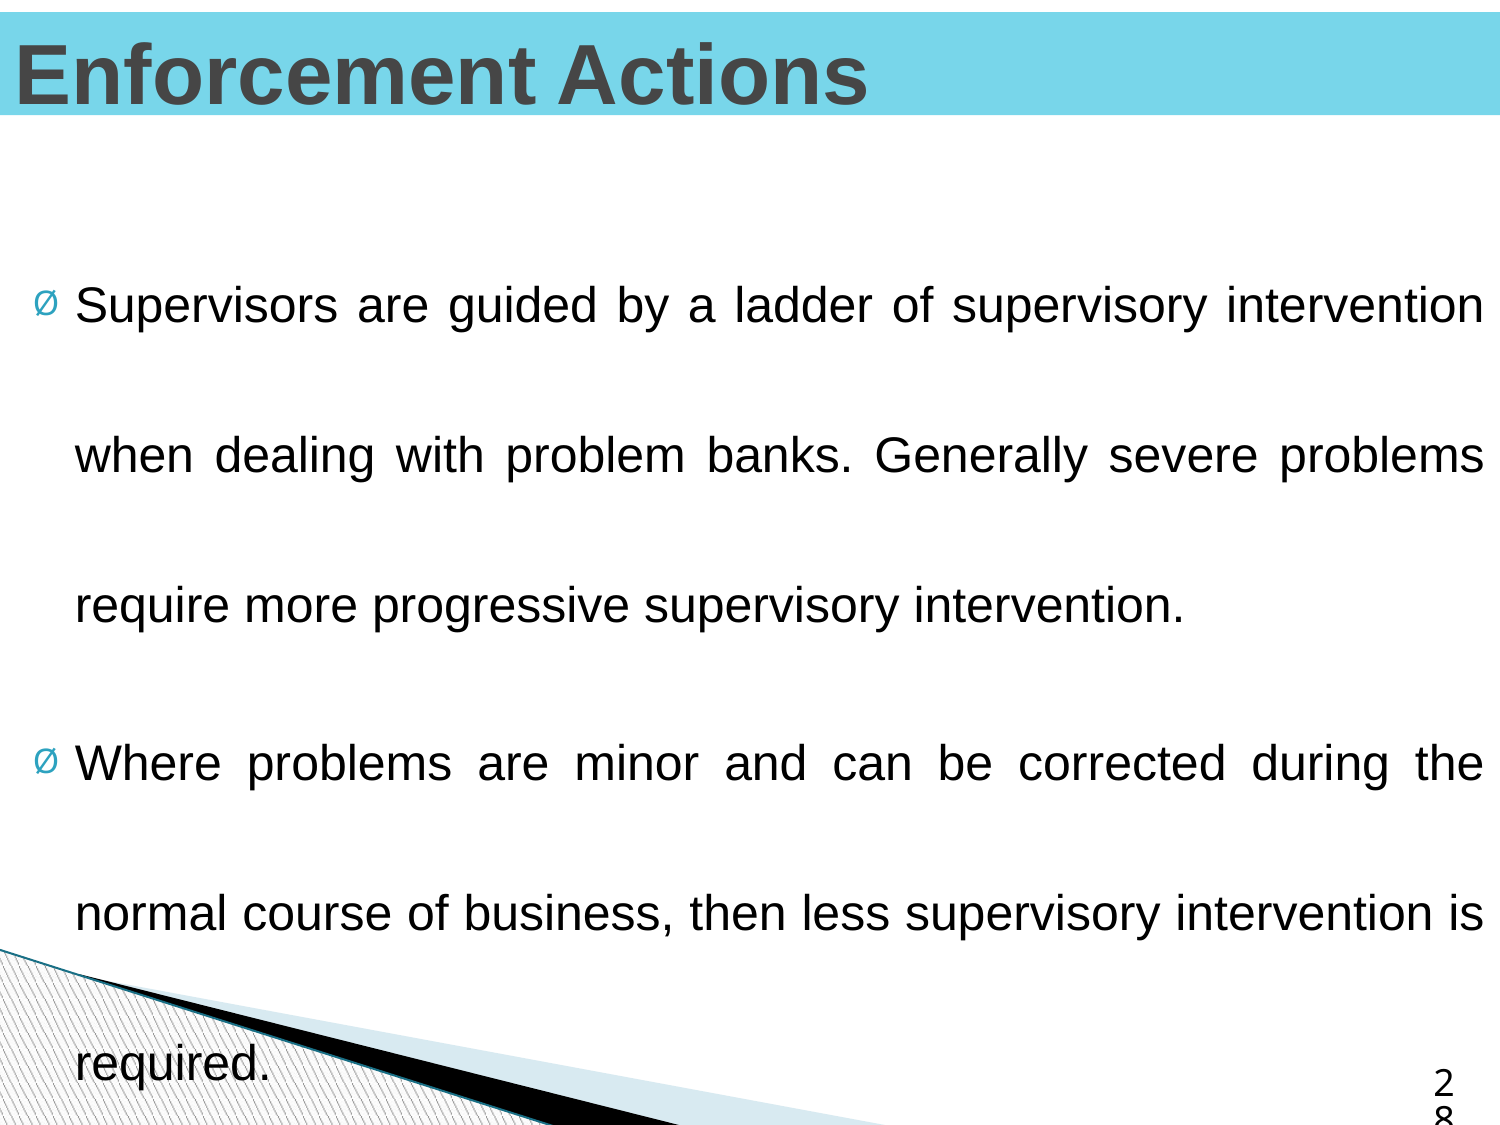

Enforcement Actions
# Supervisors are guided by a ladder of supervisory intervention when dealing with problem banks. Generally severe problems require more progressive supervisory intervention.
Where problems are minor and can be corrected during the normal course of business, then less supervisory intervention is required.